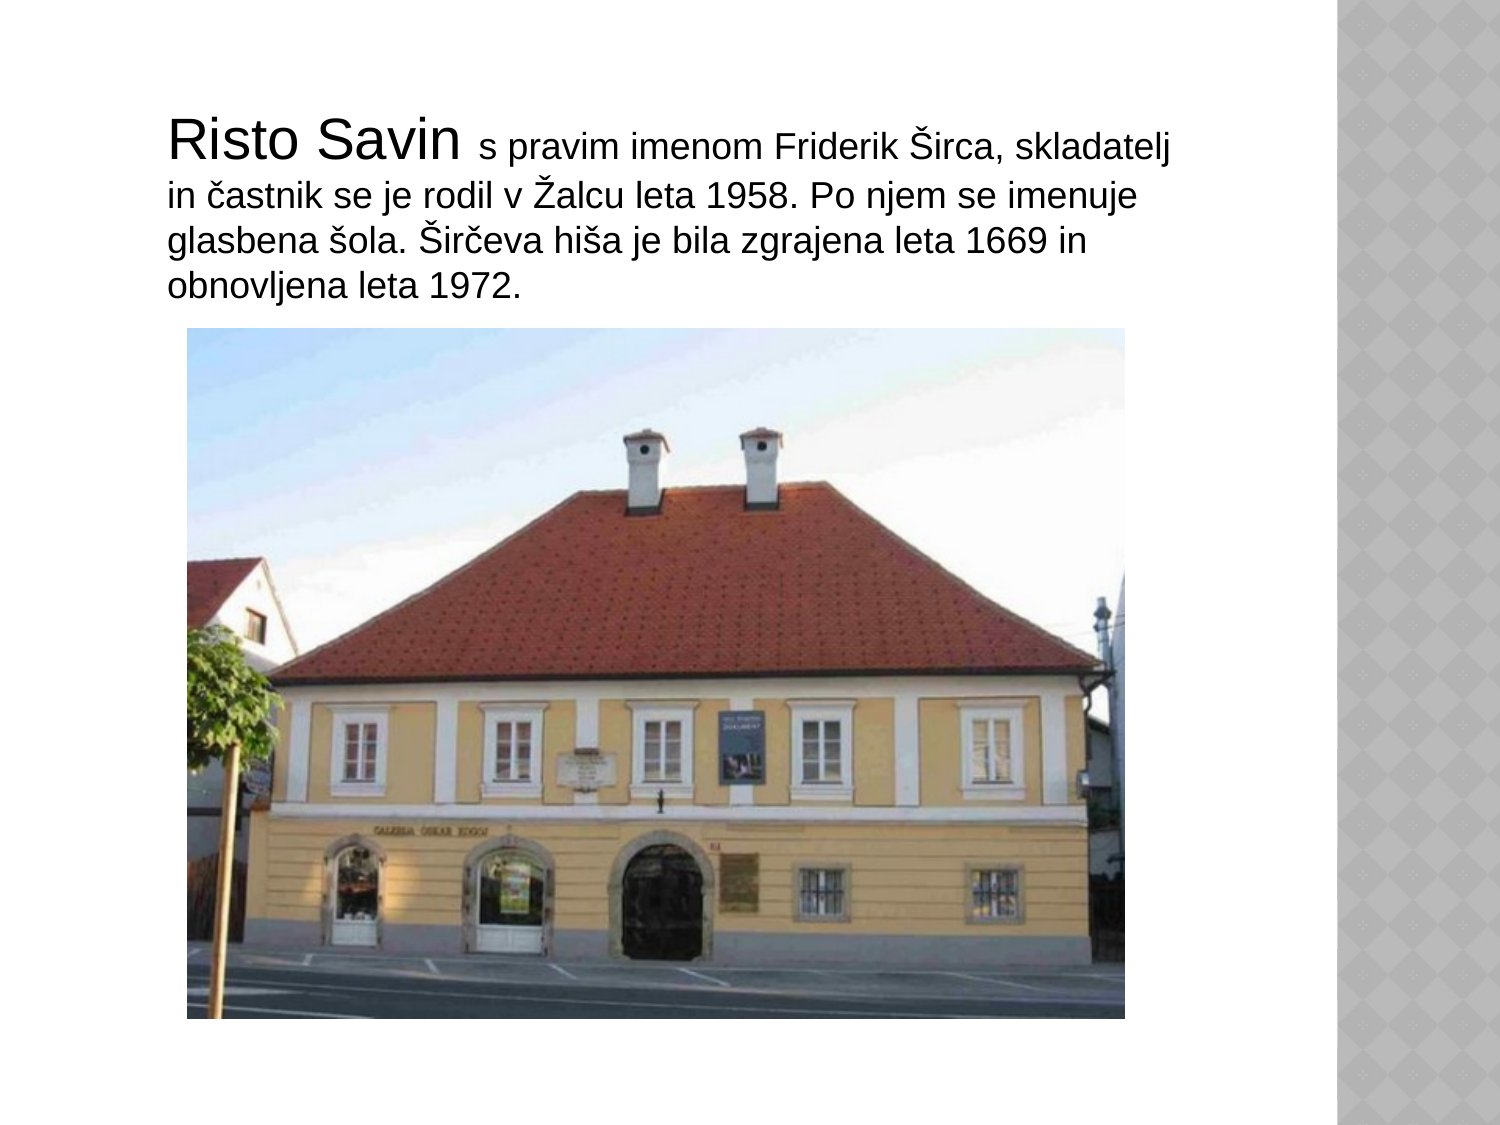

Risto Savin s pravim imenom Friderik Širca, skladatelj in častnik se je rodil v Žalcu leta 1958. Po njem se imenuje glasbena šola. Širčeva hiša je bila zgrajena leta 1669 in obnovljena leta 1972.